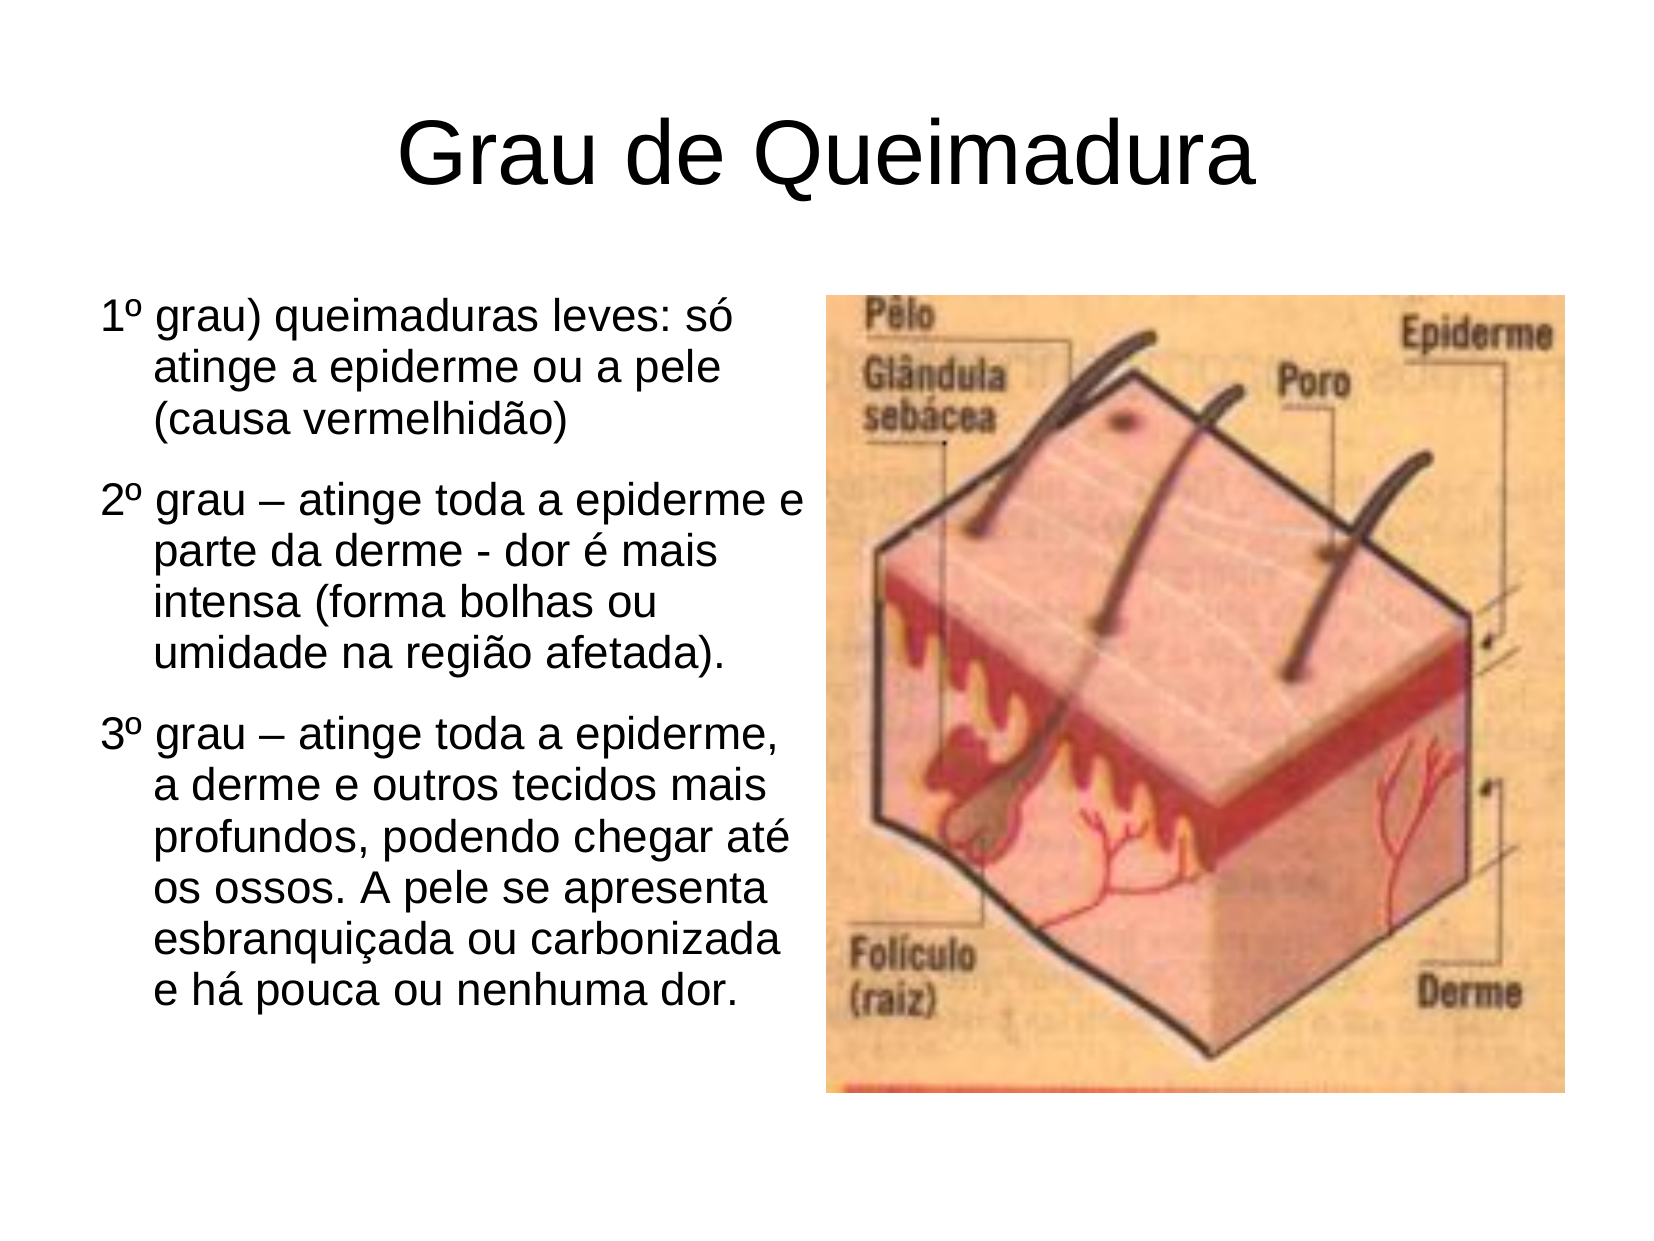

# Grau de Queimadura
1º grau) queimaduras leves: só atinge a epiderme ou a pele (causa vermelhidão)
2º grau – atinge toda a epiderme e parte da derme - dor é mais intensa (forma bolhas ou umidade na região afetada).
3º grau – atinge toda a epiderme, a derme e outros tecidos mais profundos, podendo chegar até os ossos. A pele se apresenta esbranquiçada ou carbonizada e há pouca ou nenhuma dor.